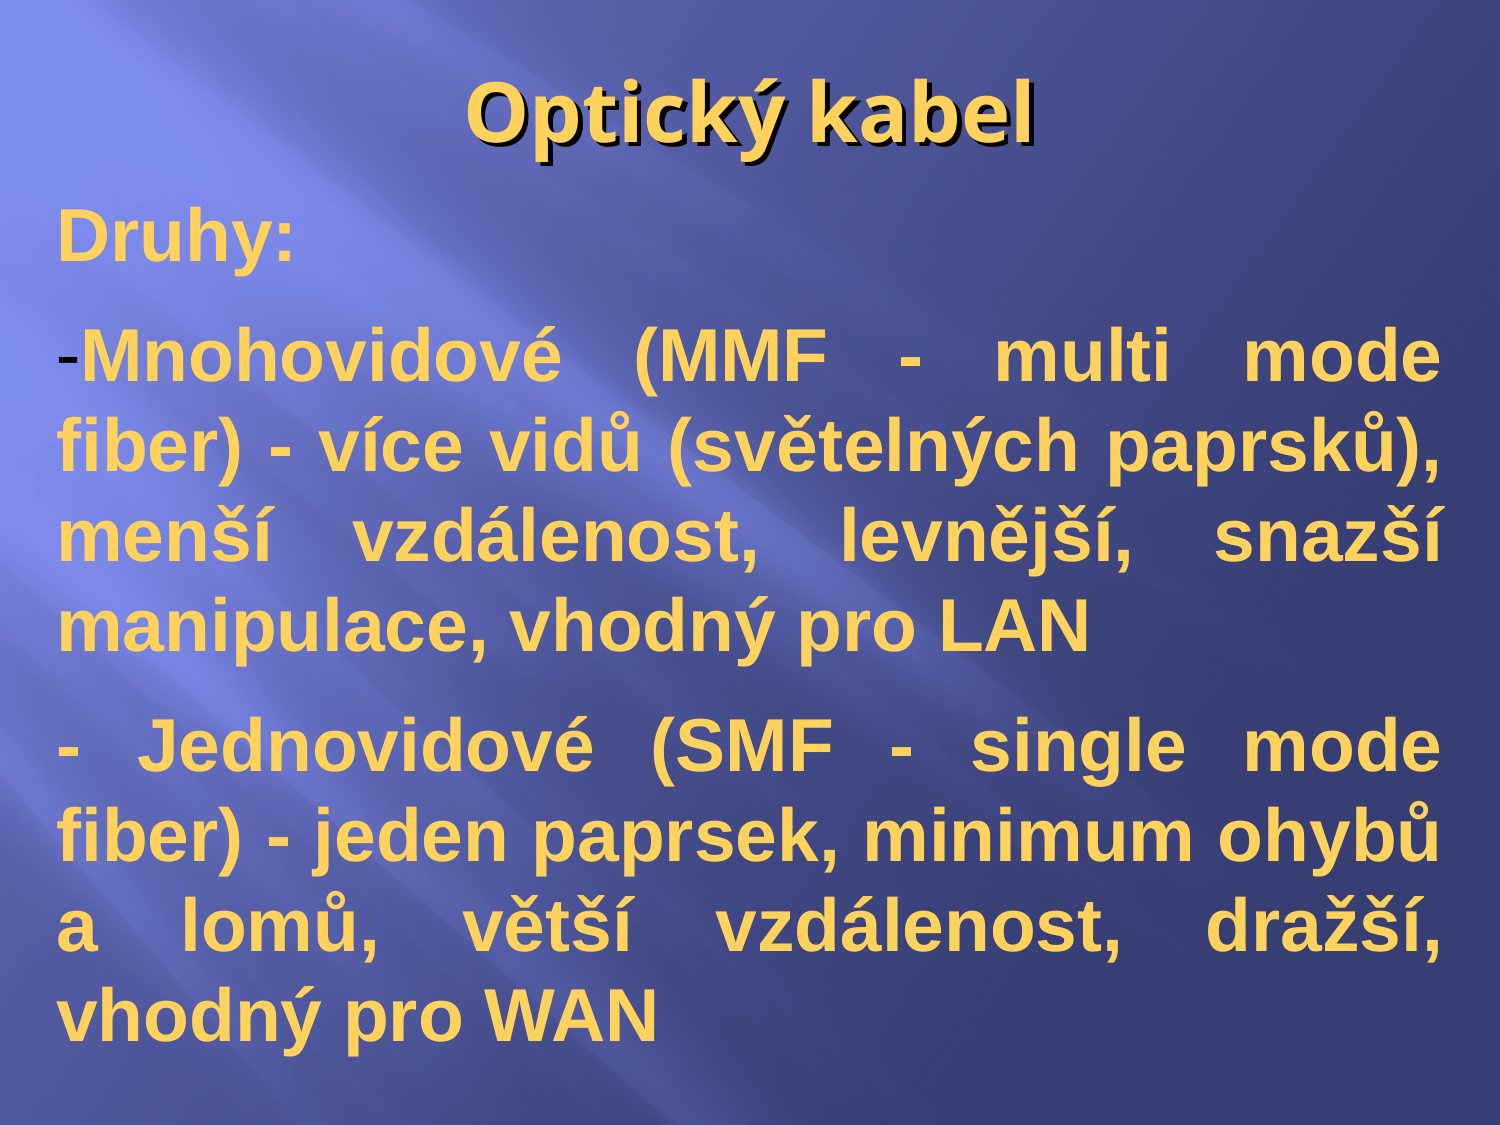

# Optický kabel
Druhy:
Mnohovidové (MMF - multi mode fiber) - více vidů (světelných paprsků), menší vzdálenost, levnější, snazší manipulace, vhodný pro LAN
- Jednovidové (SMF - single mode fiber) - jeden paprsek, minimum ohybů a lomů, větší vzdálenost, dražší, vhodný pro WAN